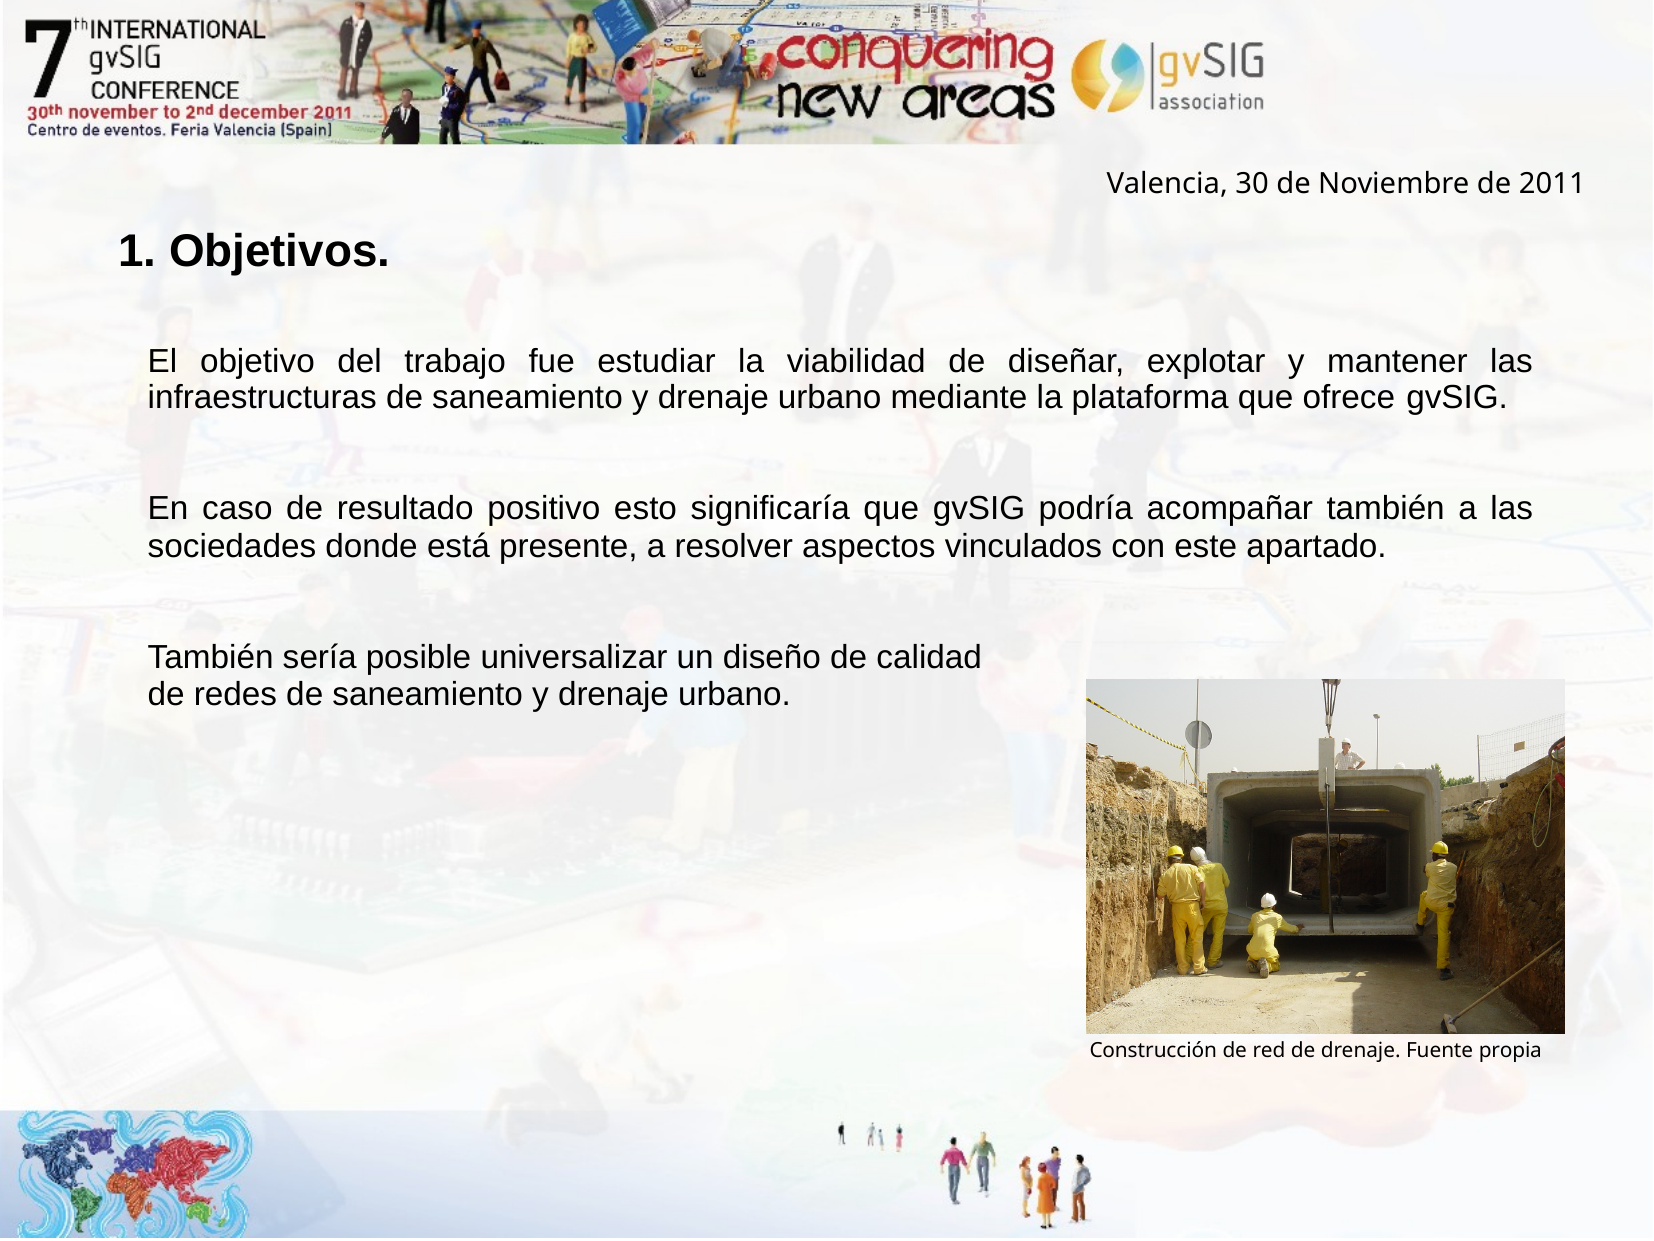

Valencia, 30 de Noviembre de 2011
1. Objetivos.
El objetivo del trabajo fue estudiar la viabilidad de diseñar, explotar y mantener las infraestructuras de saneamiento y drenaje urbano mediante la plataforma que ofrece gvSIG.
En caso de resultado positivo esto significaría que gvSIG podría acompañar también a las sociedades donde está presente, a resolver aspectos vinculados con este apartado.
También sería posible universalizar un diseño de calidad
de redes de saneamiento y drenaje urbano.
# Construcción de red de drenaje. Fuente propia